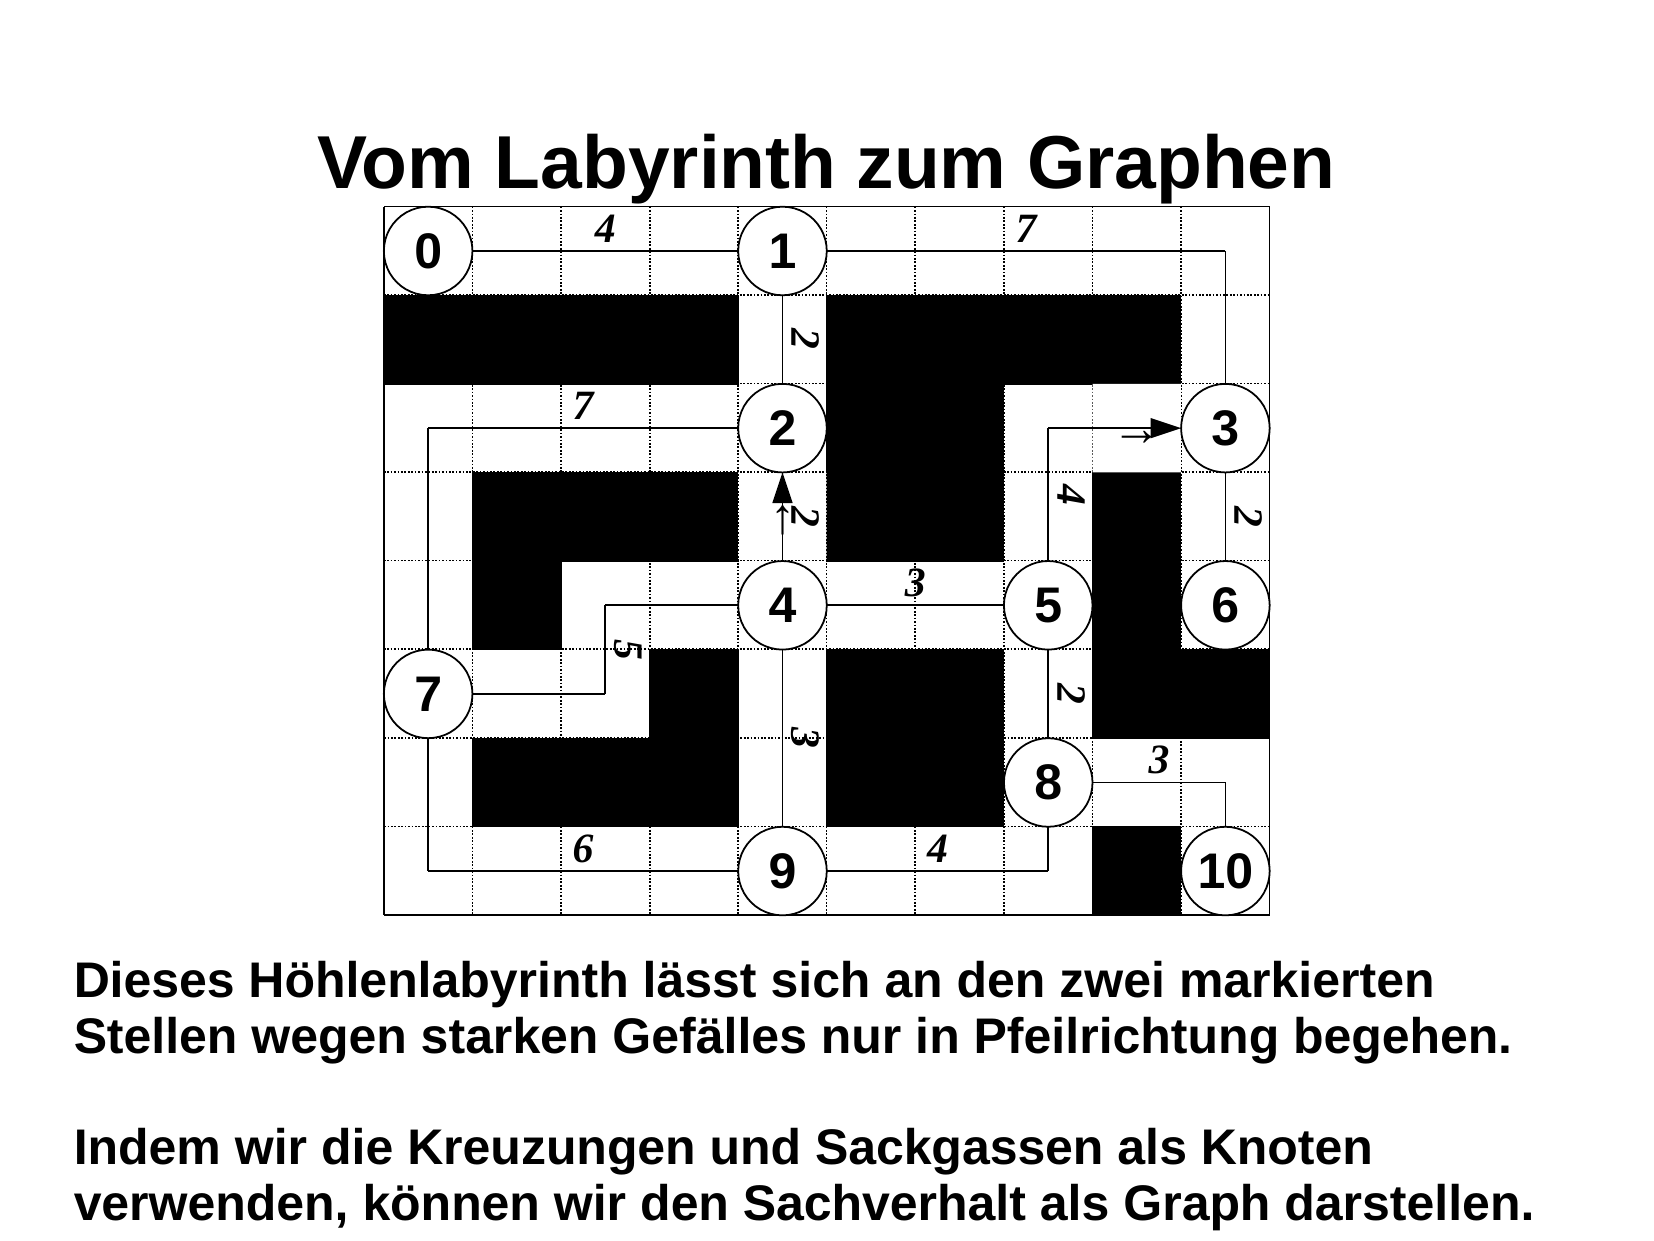

# Vom Labyrinth zum Graphen
0
1
4
7
2
2
3
→
7
4
↑
2
2
4
5
6
5
3
7
3
2
8
3
9
10
6
4
Dieses Höhlenlabyrinth lässt sich an den zwei markierten Stellen wegen starken Gefälles nur in Pfeilrichtung begehen.
Indem wir die Kreuzungen und Sackgassen als Knoten verwenden, können wir den Sachverhalt als Graph darstellen.